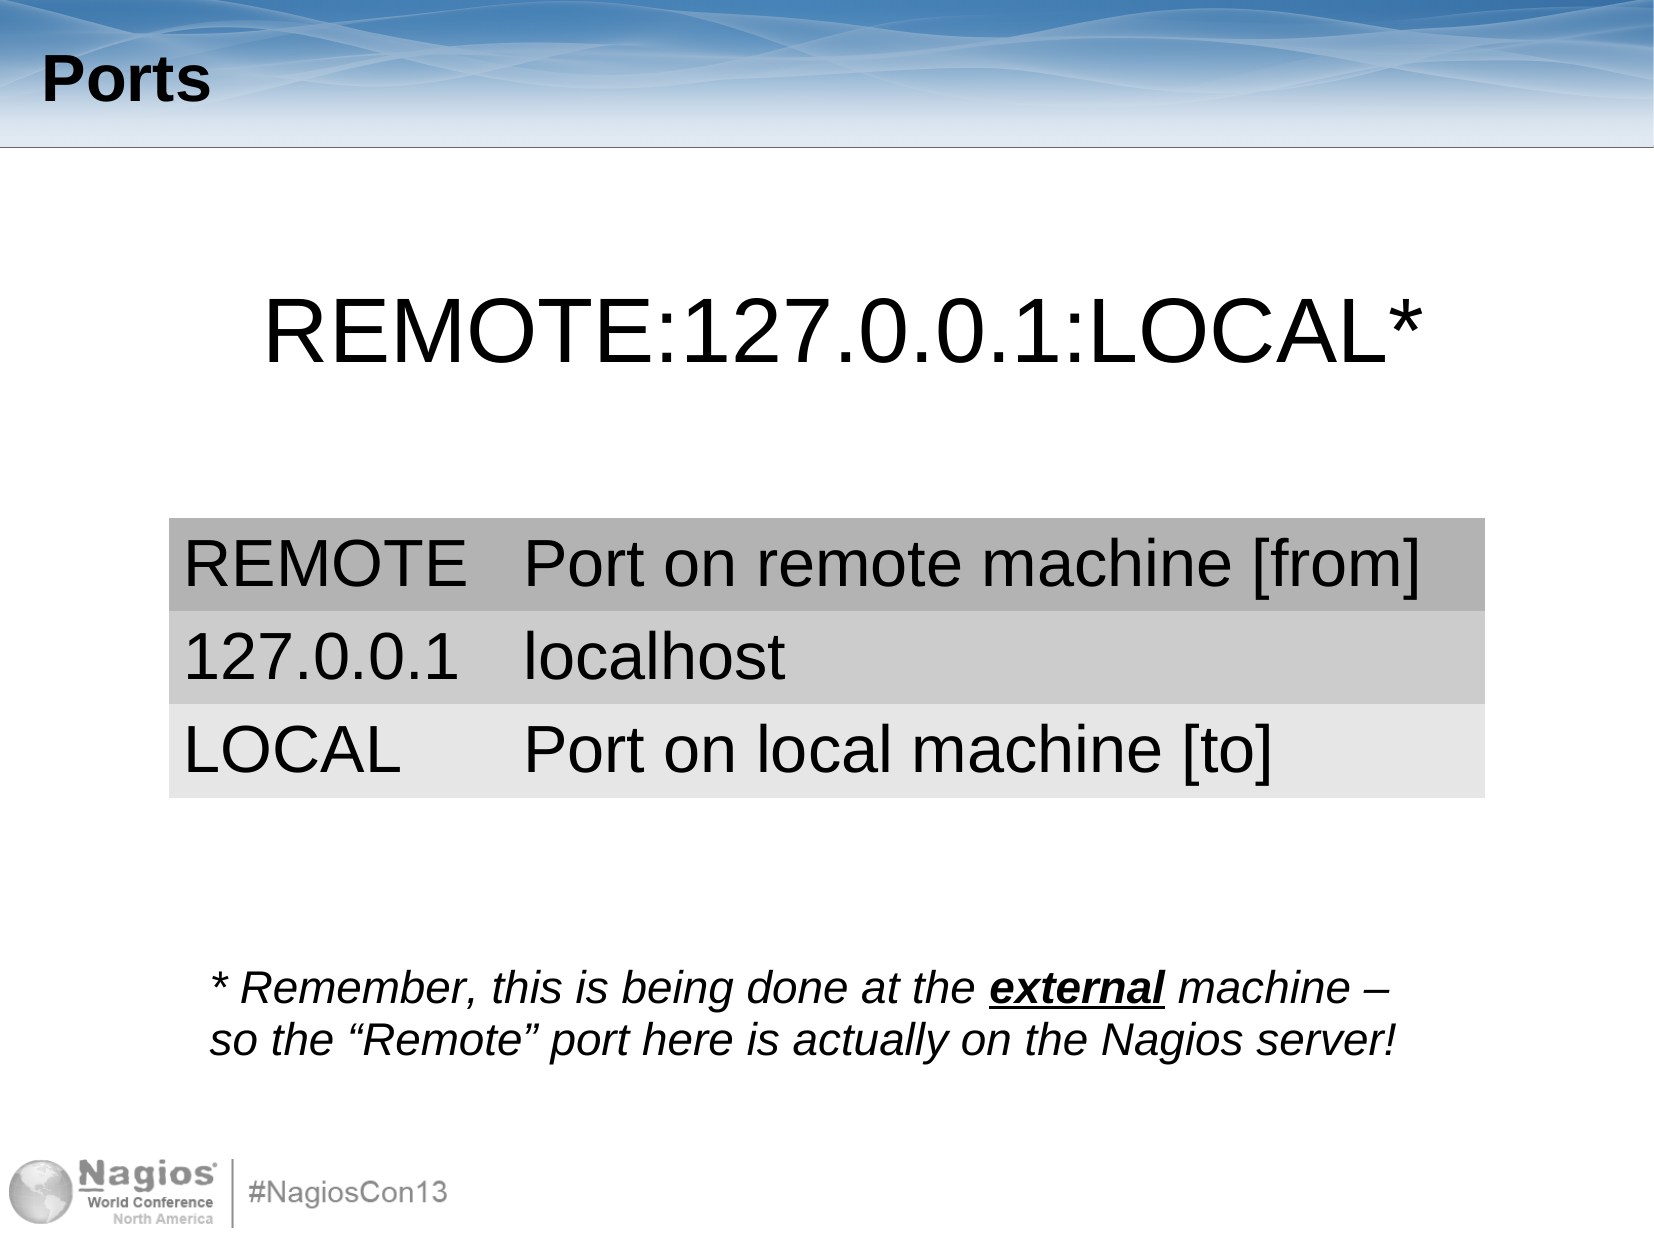

# Ports
REMOTE:127.0.0.1:LOCAL*
| REMOTE | Port on remote machine [from] |
| --- | --- |
| 127.0.0.1 | localhost |
| LOCAL | Port on local machine [to] |
* Remember, this is being done at the external machine –
so the “Remote” port here is actually on the Nagios server!